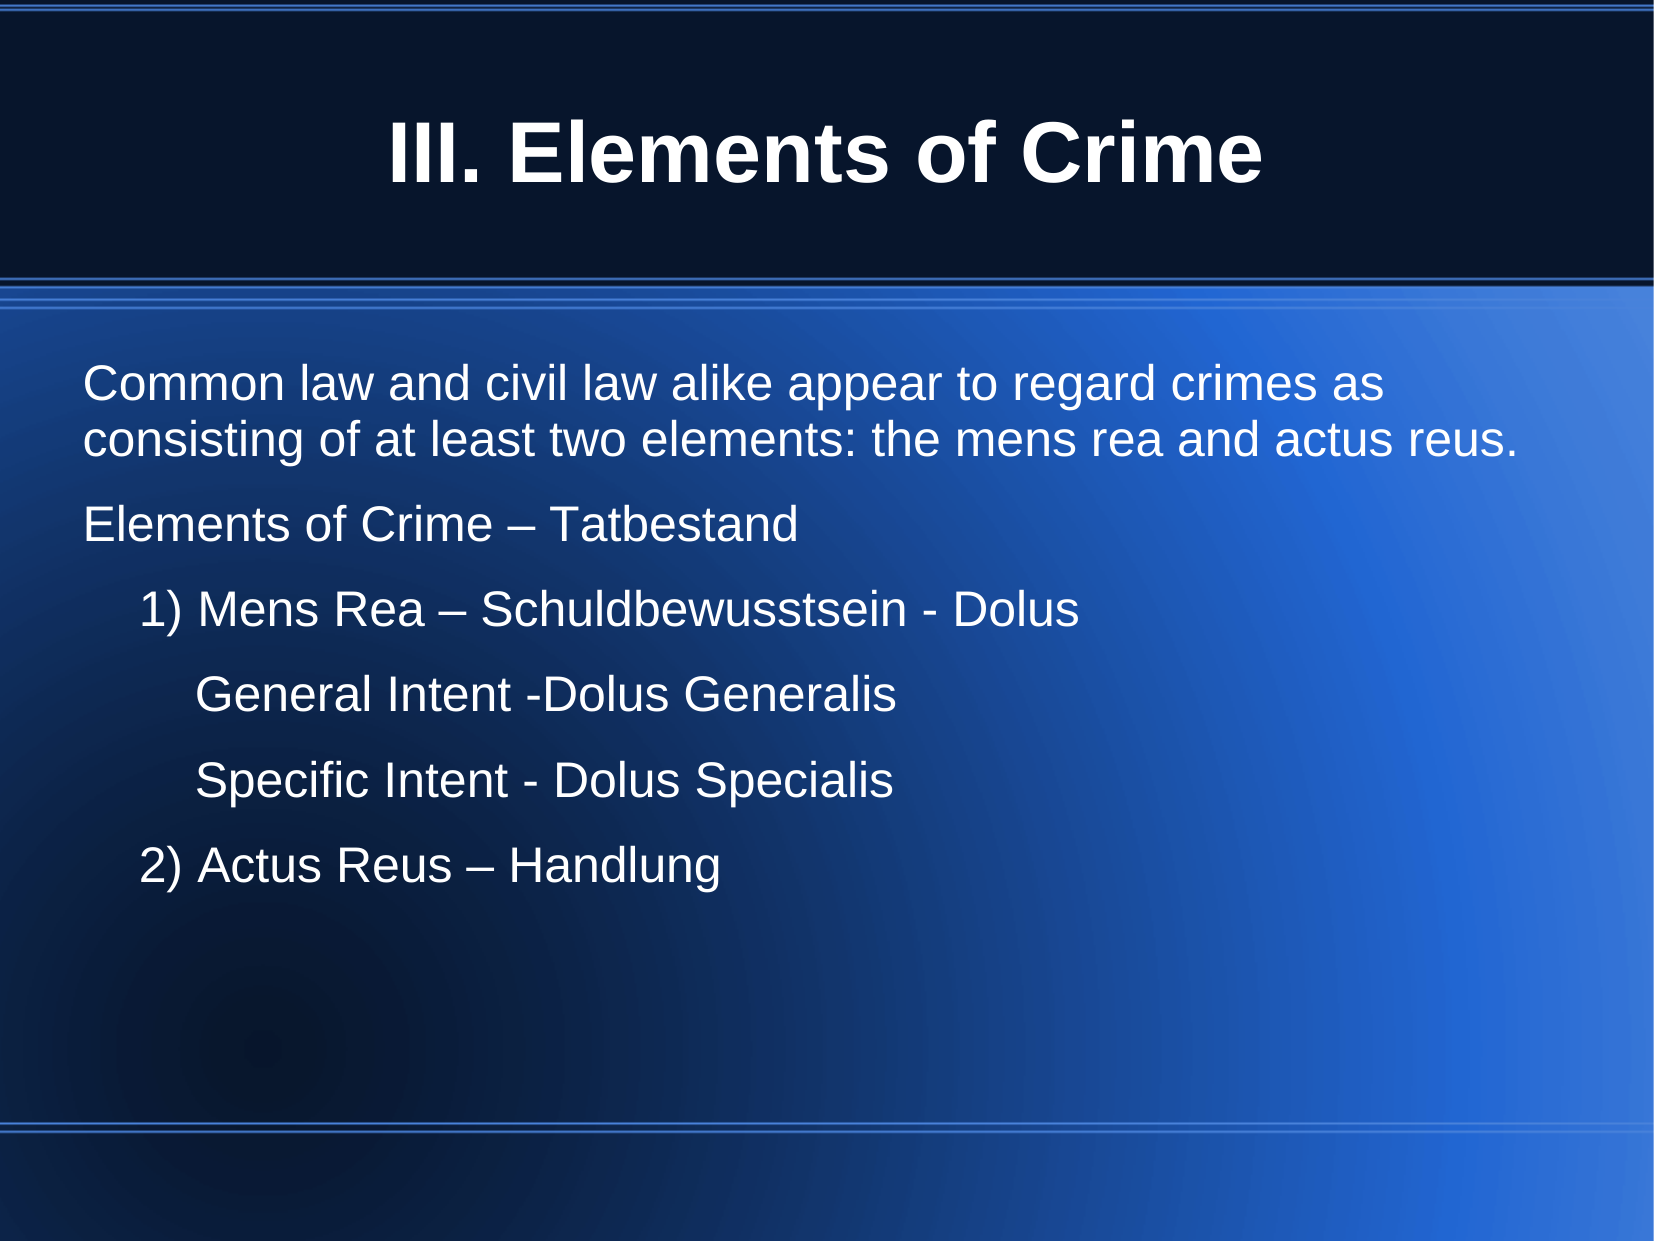

# III. Elements of Crime
Common law and civil law alike appear to regard crimes as consisting of at least two elements: the mens rea and actus reus.
Elements of Crime – Tatbestand
 1) Mens Rea – Schuldbewusstsein - Dolus
 General Intent -Dolus Generalis
 Specific Intent - Dolus Specialis
 2) Actus Reus – Handlung